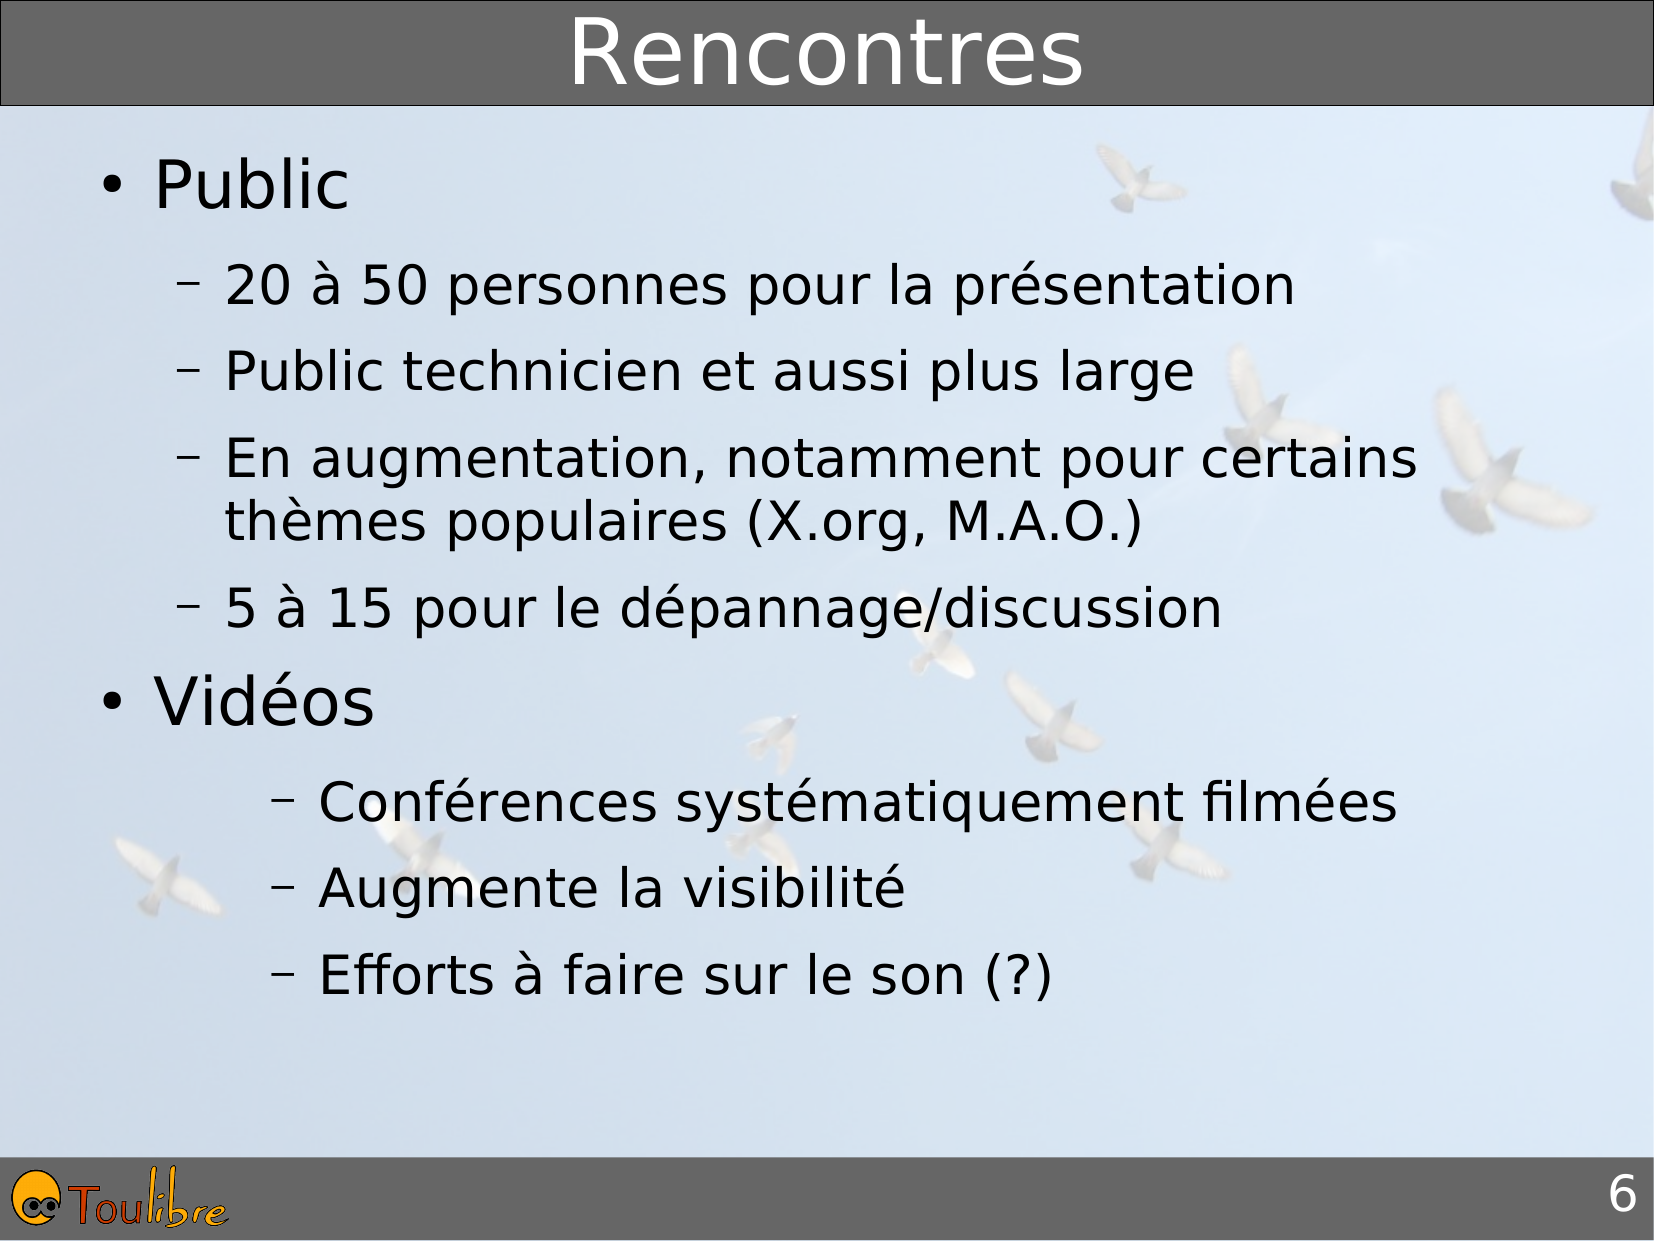

# Rencontres
Public
20 à 50 personnes pour la présentation
Public technicien et aussi plus large
En augmentation, notamment pour certains thèmes populaires (X.org, M.A.O.)
5 à 15 pour le dépannage/discussion
Vidéos
Conférences systématiquement filmées
Augmente la visibilité
Efforts à faire sur le son (?)